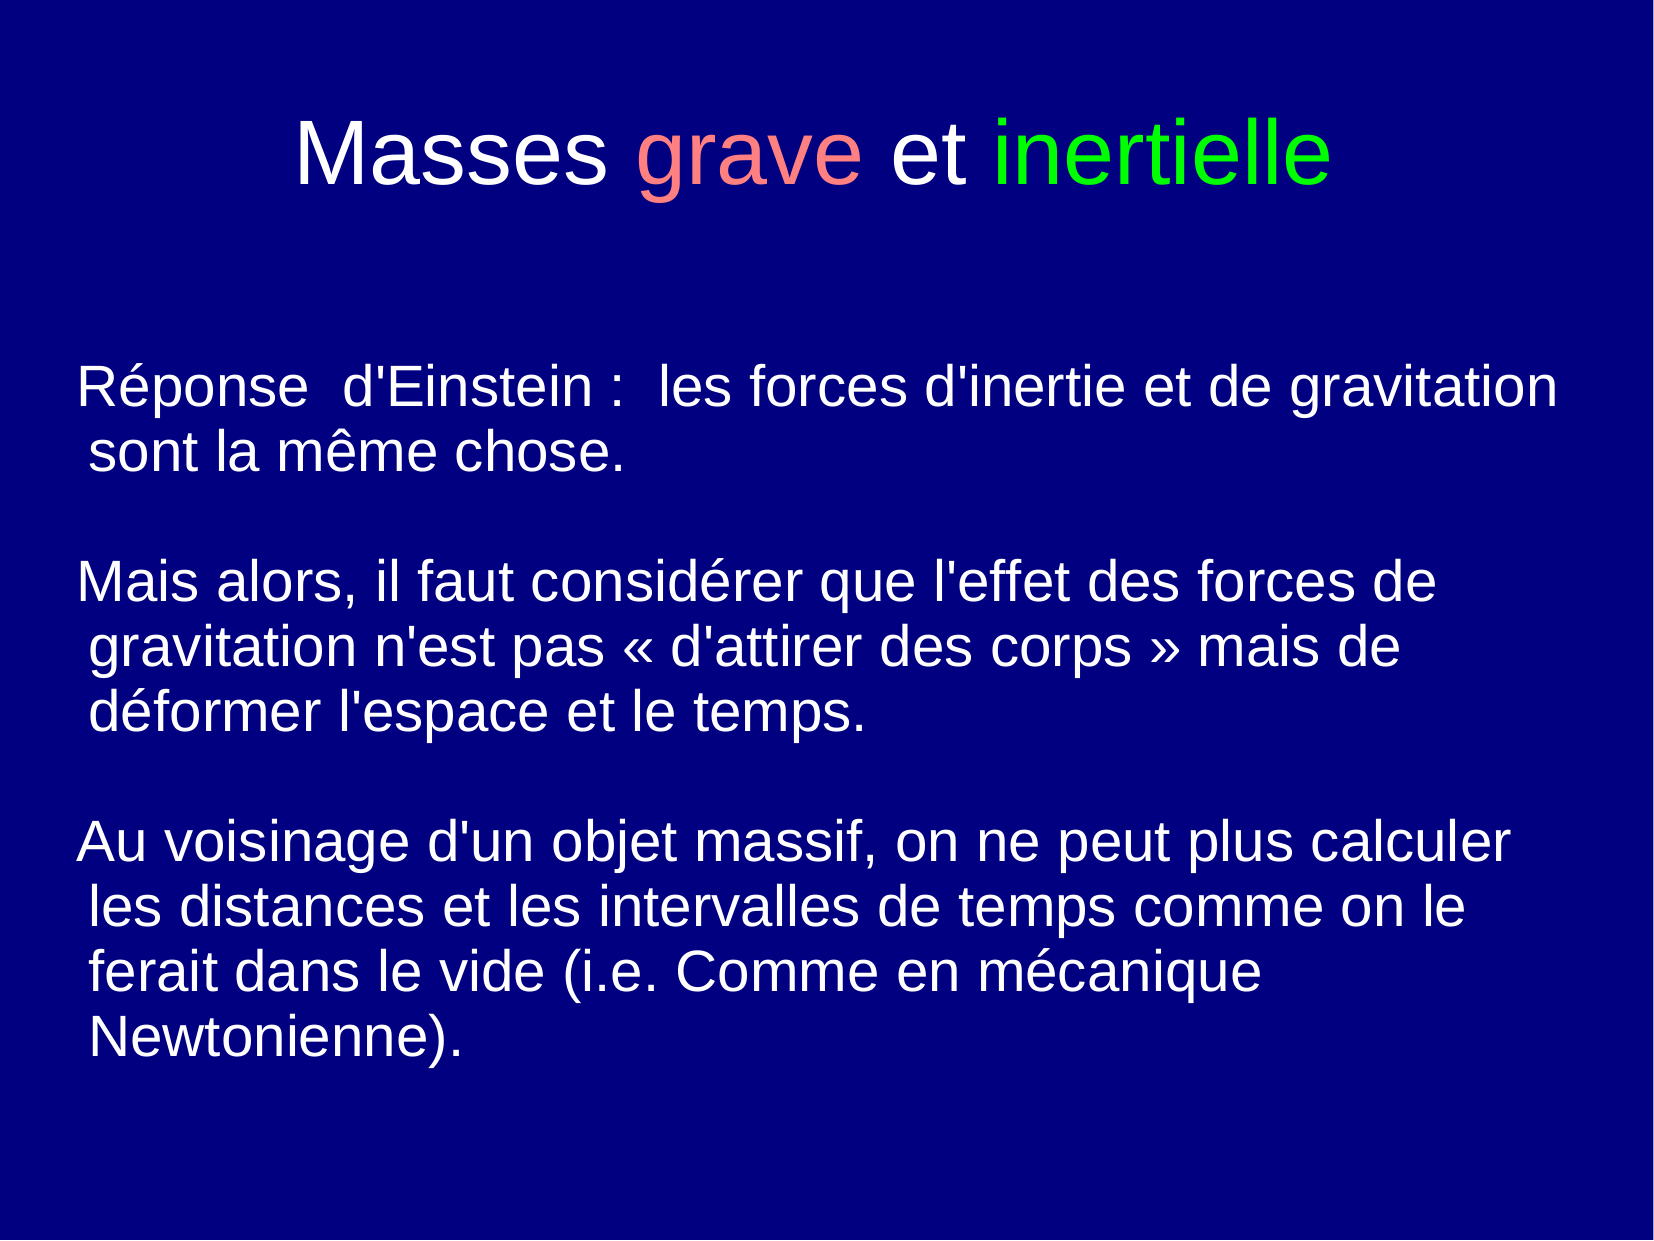

# Masses grave et inertielle
Réponse d'Einstein : les forces d'inertie et de gravitation sont la même chose.
Mais alors, il faut considérer que l'effet des forces de gravitation n'est pas « d'attirer des corps » mais de déformer l'espace et le temps.
Au voisinage d'un objet massif, on ne peut plus calculer les distances et les intervalles de temps comme on le ferait dans le vide (i.e. Comme en mécanique Newtonienne).